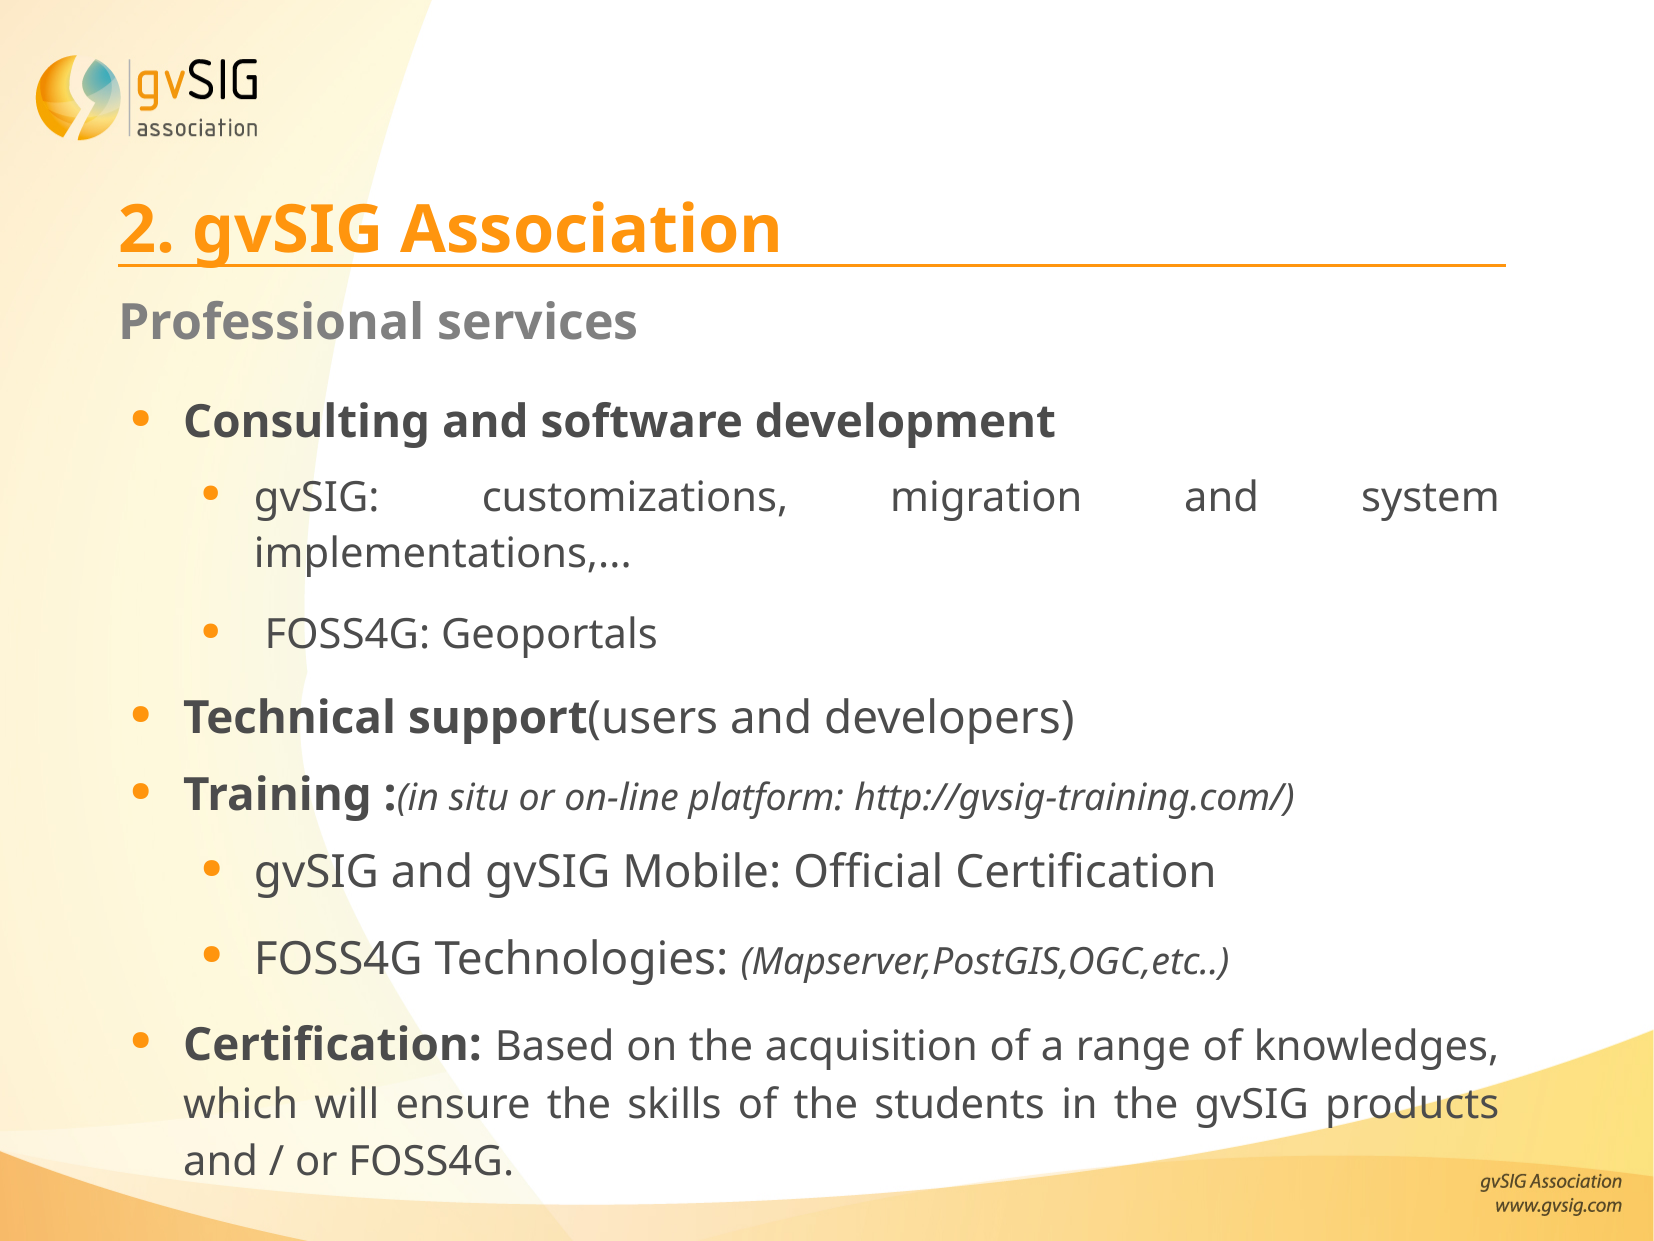

# 2. gvSIG Association
Professional services
Consulting and software development
gvSIG: customizations, migration and system implementations,...
 FOSS4G: Geoportals
Technical support(users and developers)
Training :(in situ or on-line platform: http://gvsig-training.com/)
gvSIG and gvSIG Mobile: Official Certification
FOSS4G Technologies: (Mapserver,PostGIS,OGC,etc..)
Certification: Based on the acquisition of a range of knowledges, which will ensure the skills of the students in the gvSIG products and / or FOSS4G.